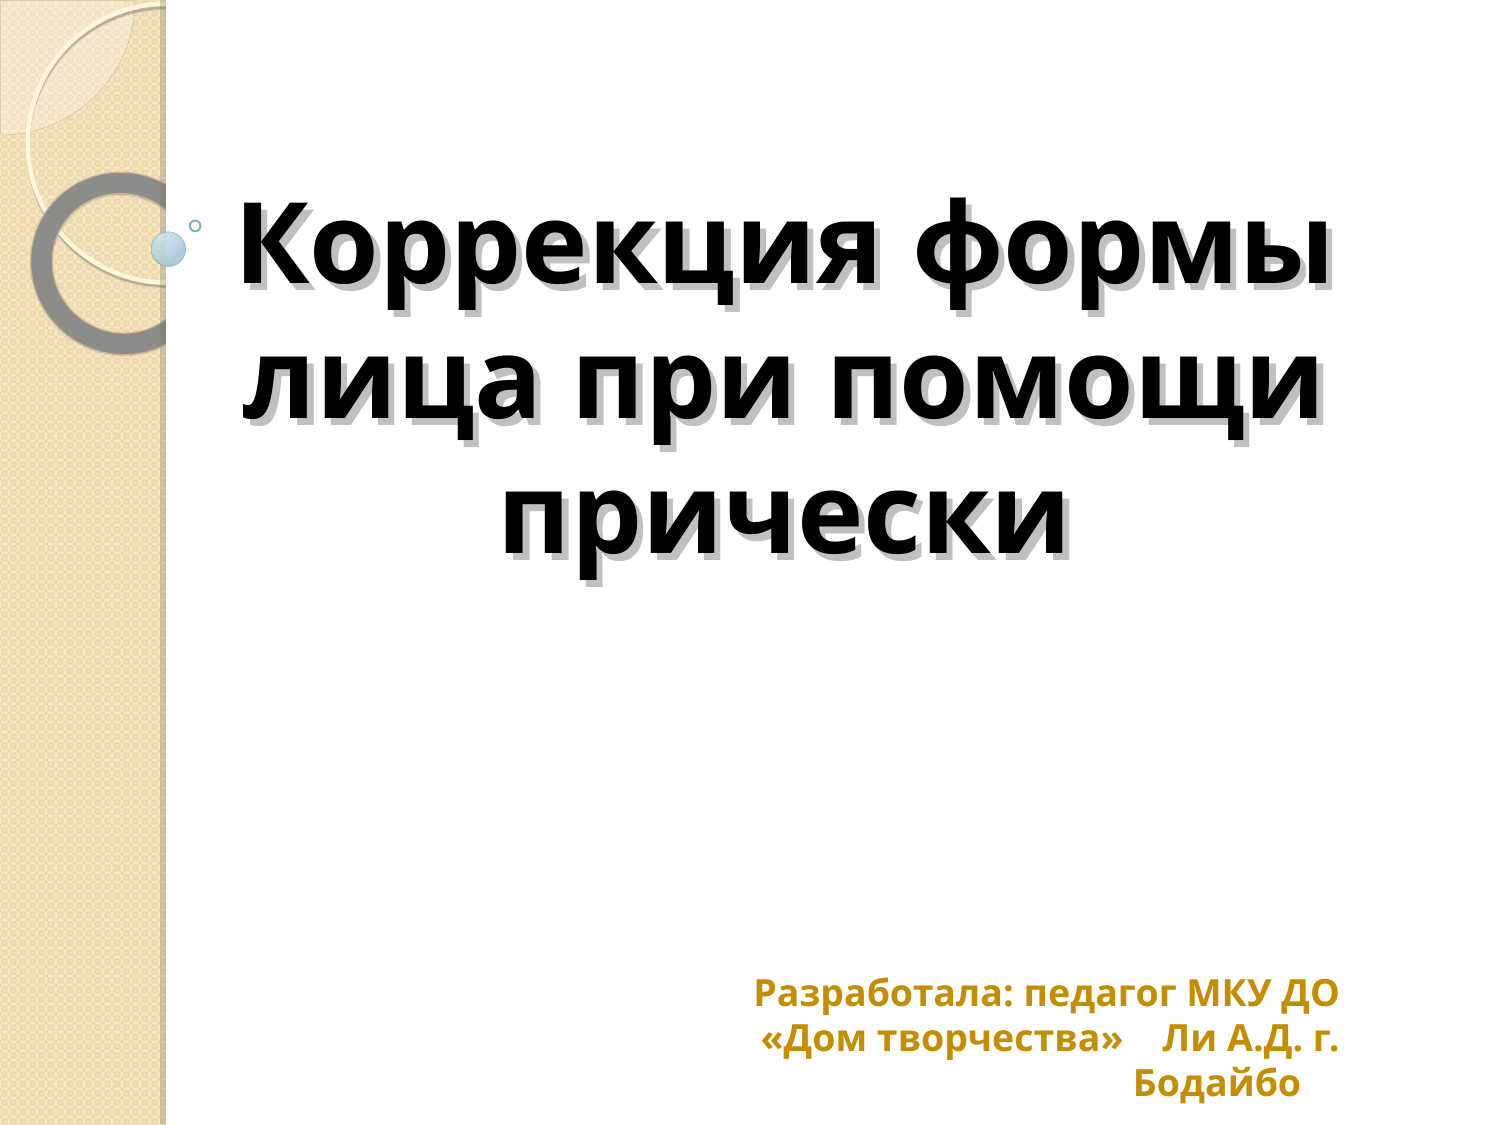

Коррекция формы лица при помощи прически
Разработала: педагог МКУ ДО «Дом творчества» Ли А.Д. г. Бодайбо